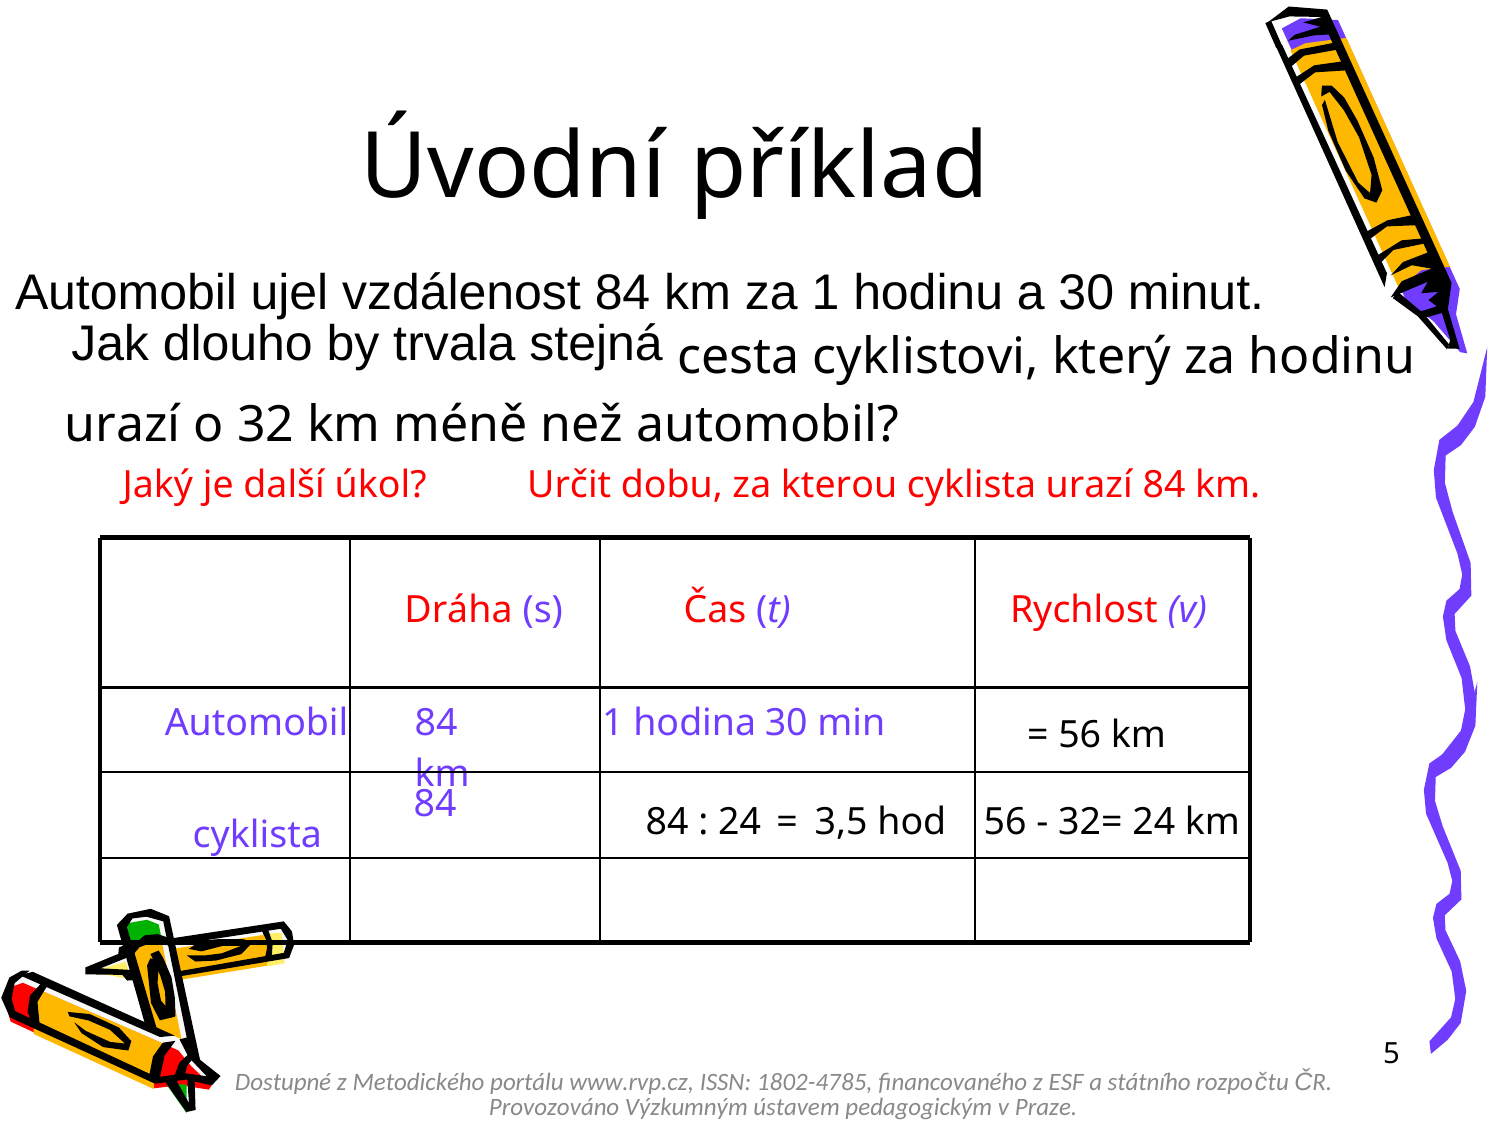

# Úvodní příklad
Automobil ujel vzdálenost 84 km za 1 hodinu a 30 minut. Jak dlouho by trvala stejná
				 cesta cyklistovi, který za hodinu urazí o 32 km méně než automobil?
Jaký je další úkol?
Určit dobu, za kterou cyklista urazí 84 km.
Dráha (s)
Čas (t)
Rychlost (v)
Automobil
84 km
1 hodina
30 min
x
= 56 km
84
84 : 24
=
3,5 hod
56 - 32= 24 km
cyklista
v= s:t
V = 84:1,5
Dostupné z Metodického portálu www.rvp.cz, ISSN: 1802-4785, financovaného z ESF a státního rozpočtu ČR. Provozováno Výzkumným ústavem pedagogickým v Praze.